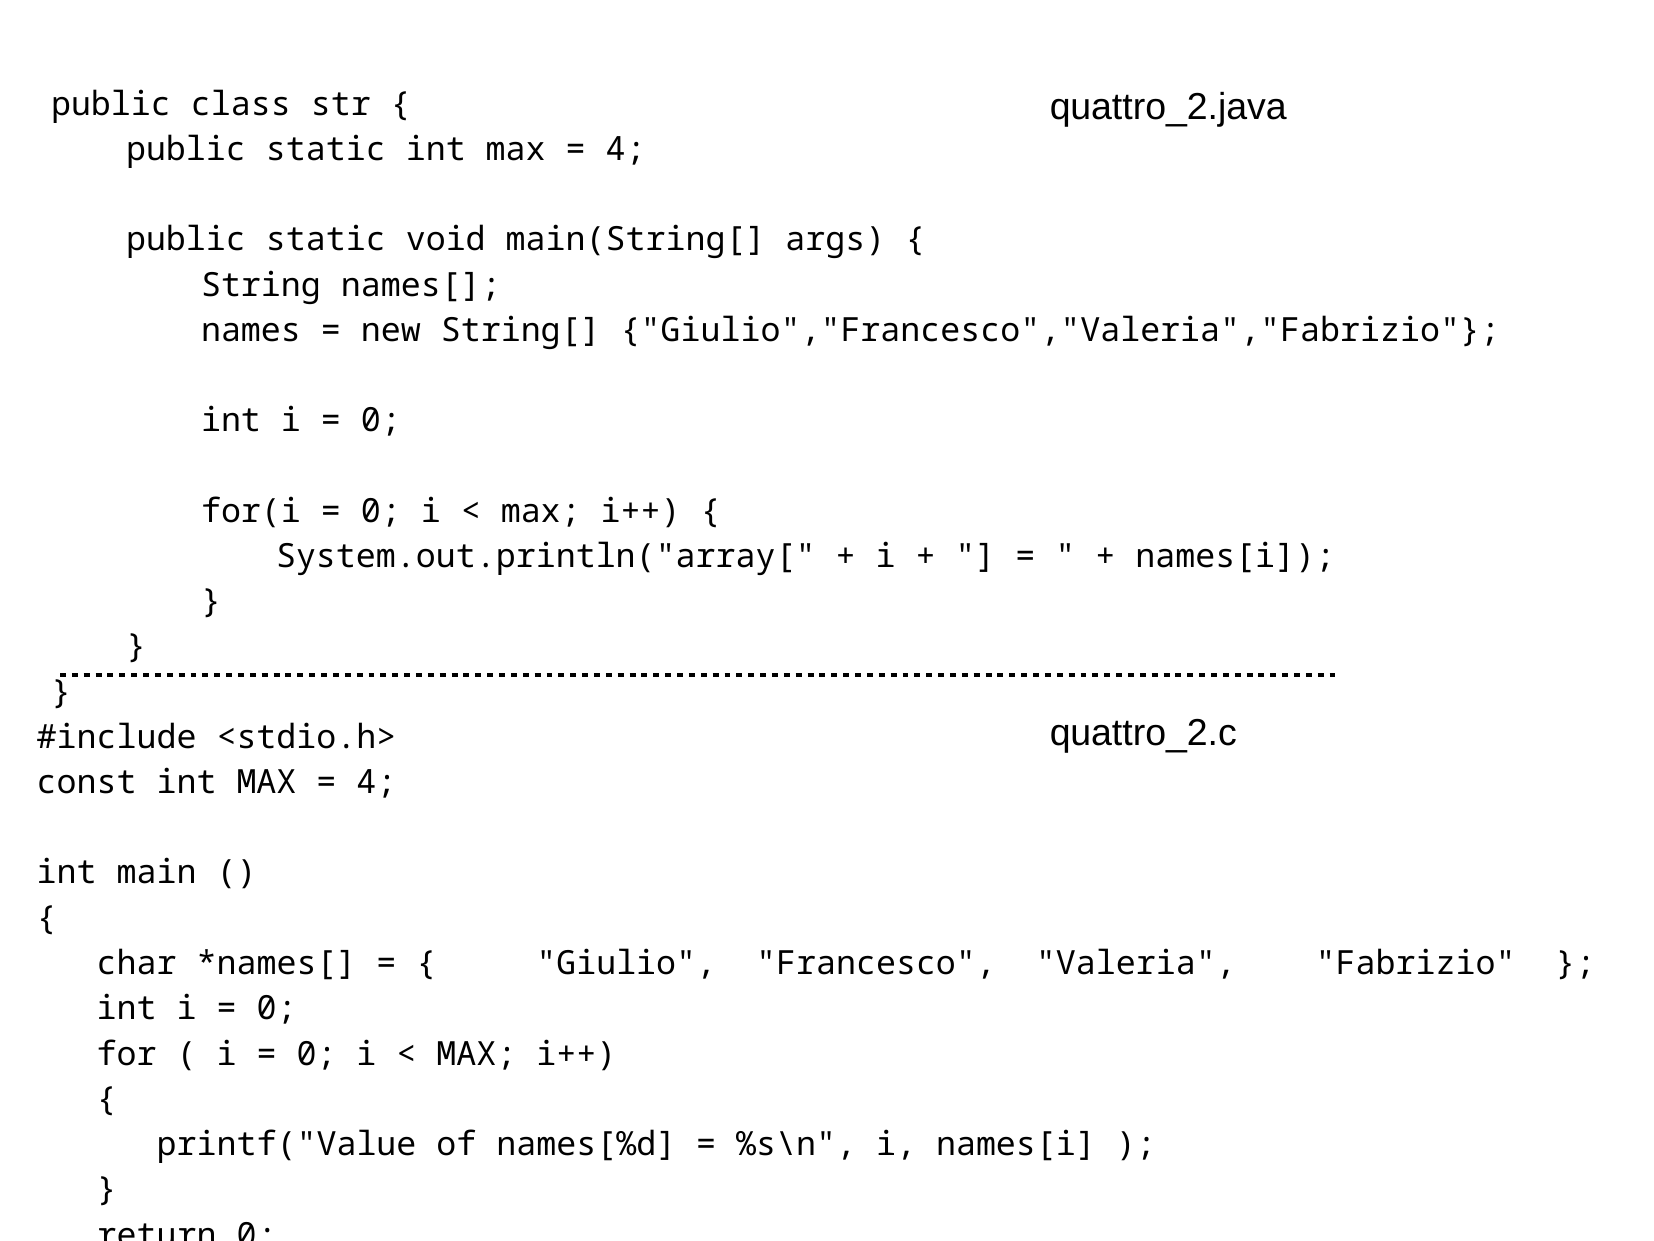

public class str {
	public static int max = 4;
	public static void main(String[] args) {
		String names[];
		names = new String[] {"Giulio","Francesco","Valeria","Fabrizio"};
		int i = 0;
		for(i = 0; i < max; i++) {
			System.out.println("array[" + i + "] = " + names[i]);
		}
	}
}
quattro_2.java
quattro_2.c
#include <stdio.h>
const int MAX = 4;
int main ()
{
 char *names[] = { "Giulio", "Francesco", "Valeria", "Fabrizio" };
 int i = 0;
 for ( i = 0; i < MAX; i++)
 {
 printf("Value of names[%d] = %s\n", i, names[i] );
 }
 return 0;
}